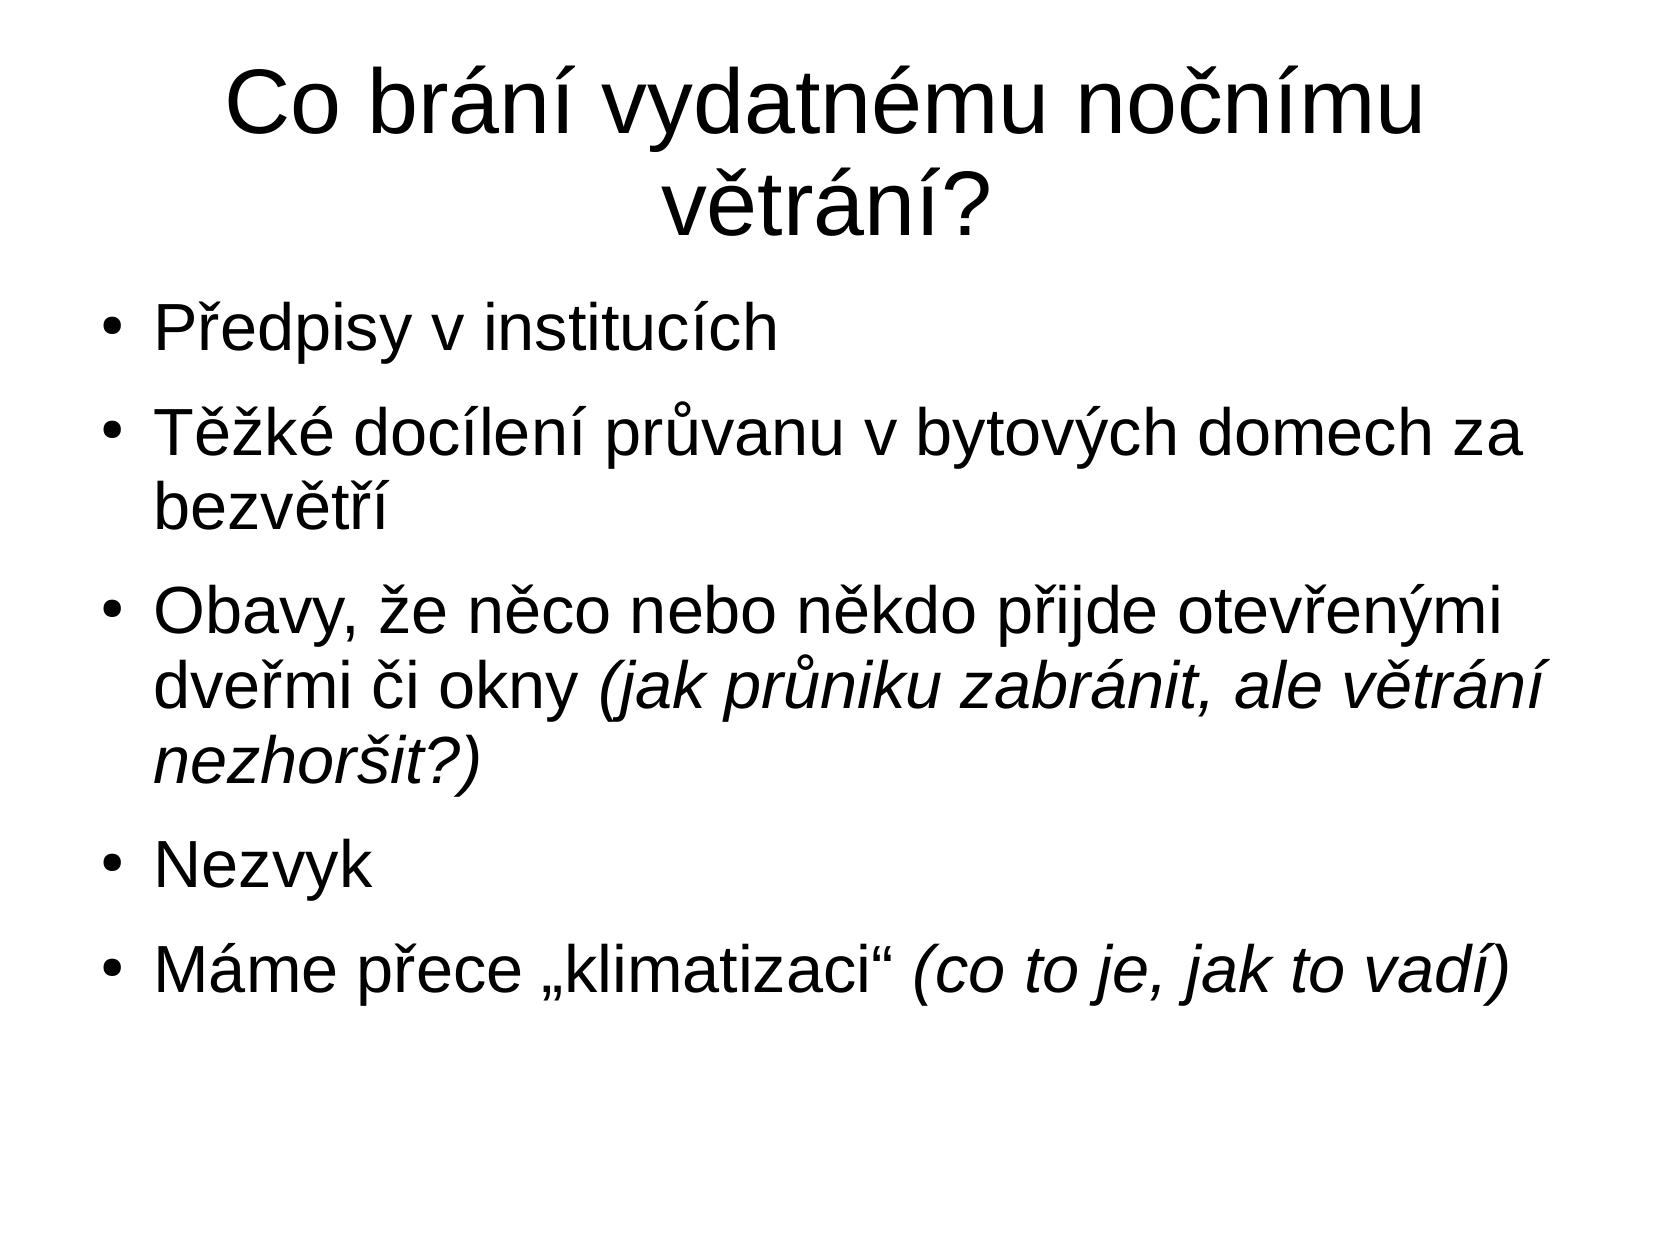

# Co brání vydatnému nočnímu větrání?
Předpisy v institucích
Těžké docílení průvanu v bytových domech za bezvětří
Obavy, že něco nebo někdo přijde otevřenými dveřmi či okny (jak průniku zabránit, ale větrání nezhoršit?)
Nezvyk
Máme přece „klimatizaci“ (co to je, jak to vadí)